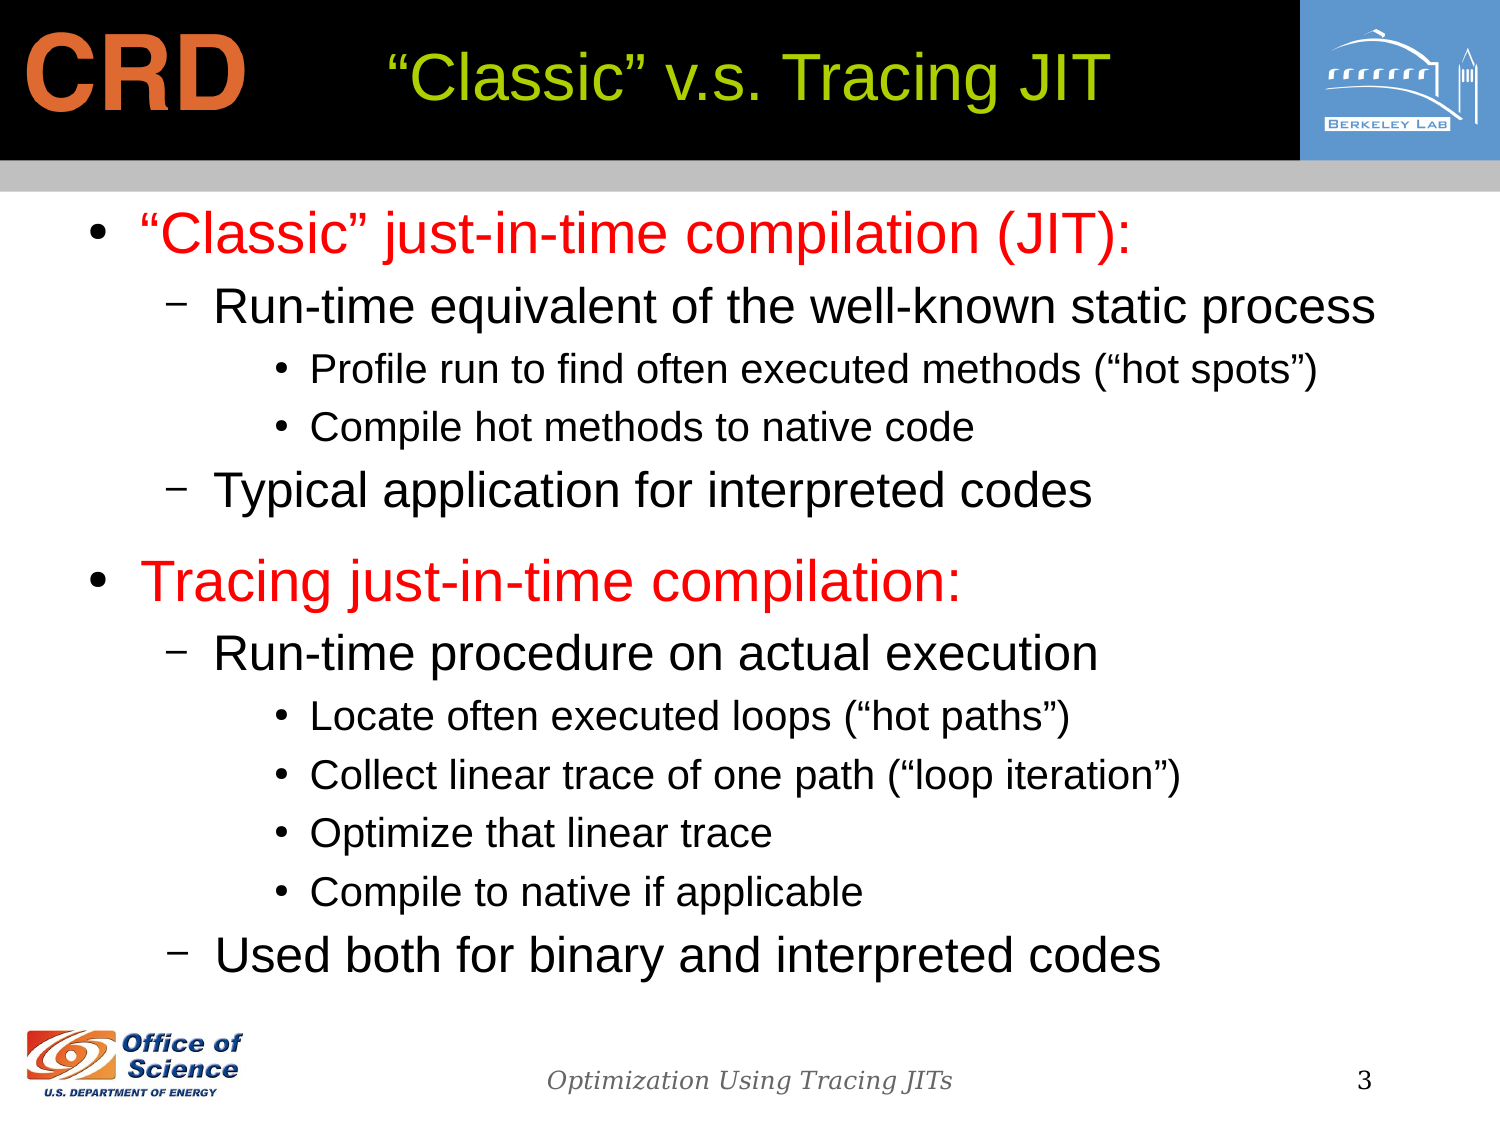

# “Classic” v.s. Tracing JIT
“Classic” just-in-time compilation (JIT):
Run-time equivalent of the well-known static process
Profile run to find often executed methods (“hot spots”)
Compile hot methods to native code
Typical application for interpreted codes
Tracing just-in-time compilation:
Run-time procedure on actual execution
Locate often executed loops (“hot paths”)
Collect linear trace of one path (“loop iteration”)
Optimize that linear trace
Compile to native if applicable
Used both for binary and interpreted codes
Optimization Using Tracing JITs
3